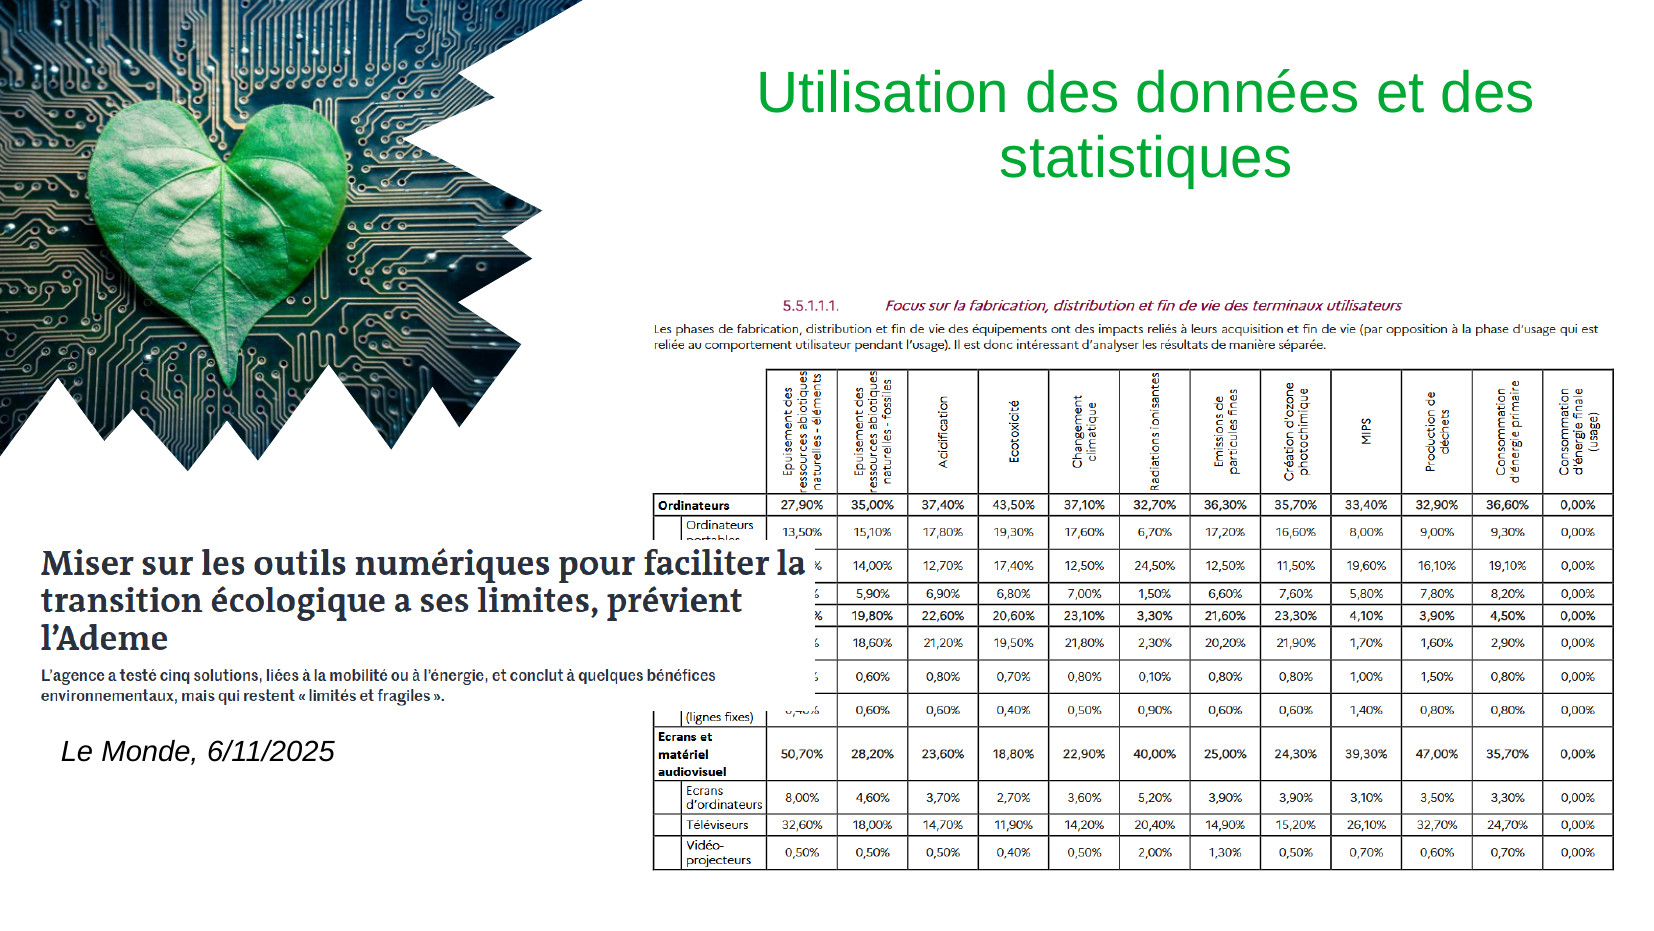

Utilisation des données et des statistiques
Le Monde, 6/11/2025